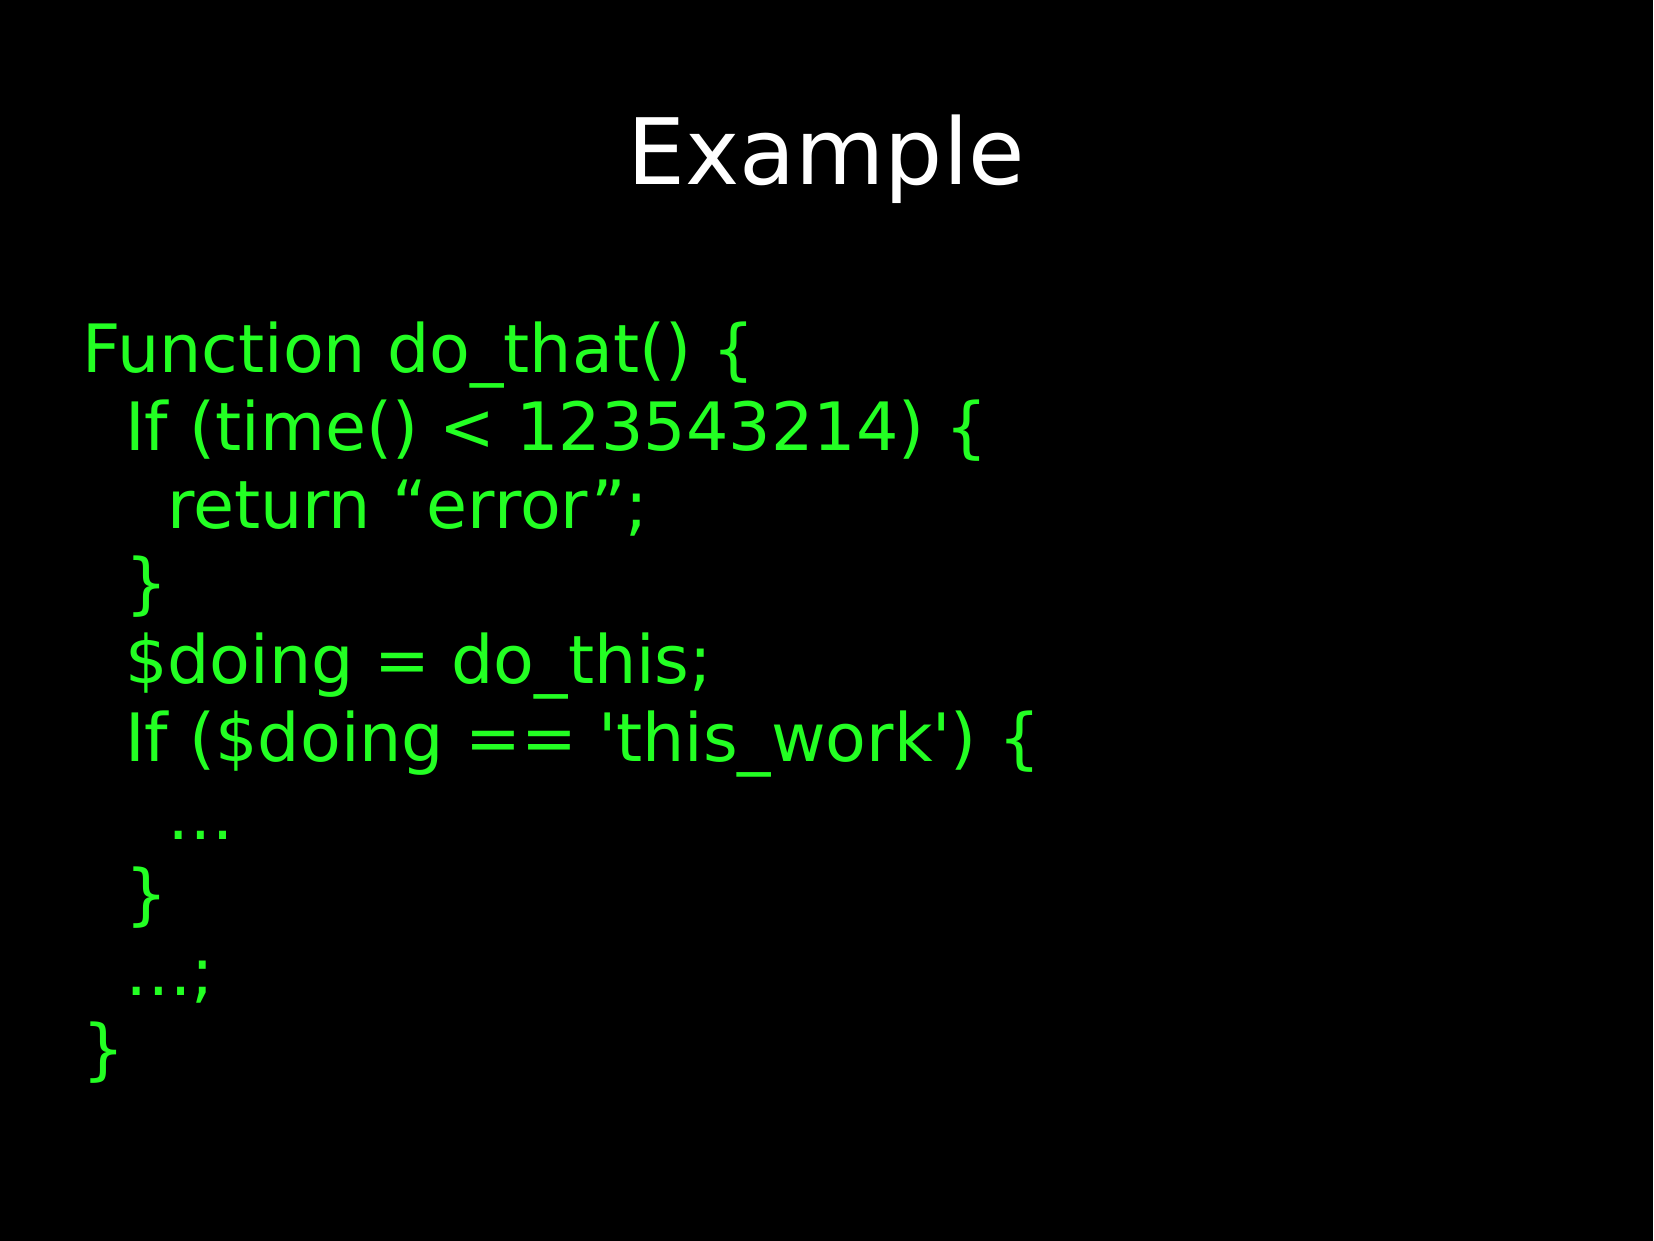

# Example
Function do_that() {
 If (time() < 123543214) {
 return “error”;
 }
 $doing = do_this;
 If ($doing == 'this_work') {
 …
 }
 …;
}